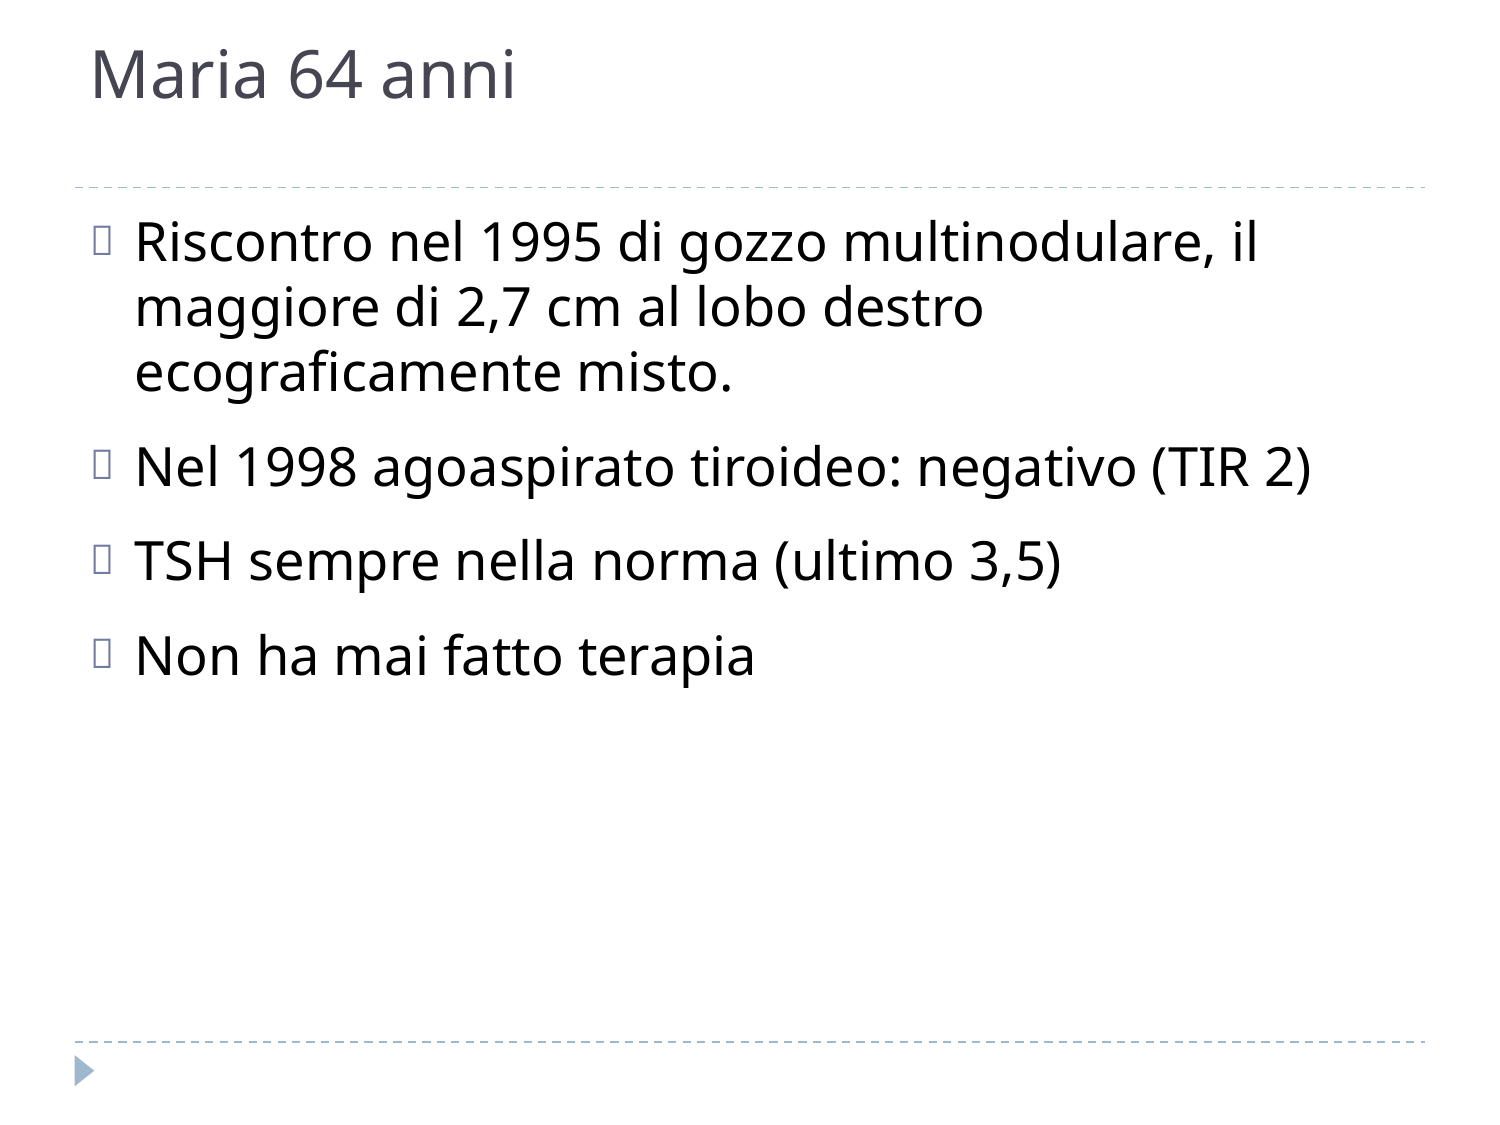

# Maria 64 anni
Riscontro nel 1995 di gozzo multinodulare, il maggiore di 2,7 cm al lobo destro ecograficamente misto.
Nel 1998 agoaspirato tiroideo: negativo (TIR 2)
TSH sempre nella norma (ultimo 3,5)
Non ha mai fatto terapia